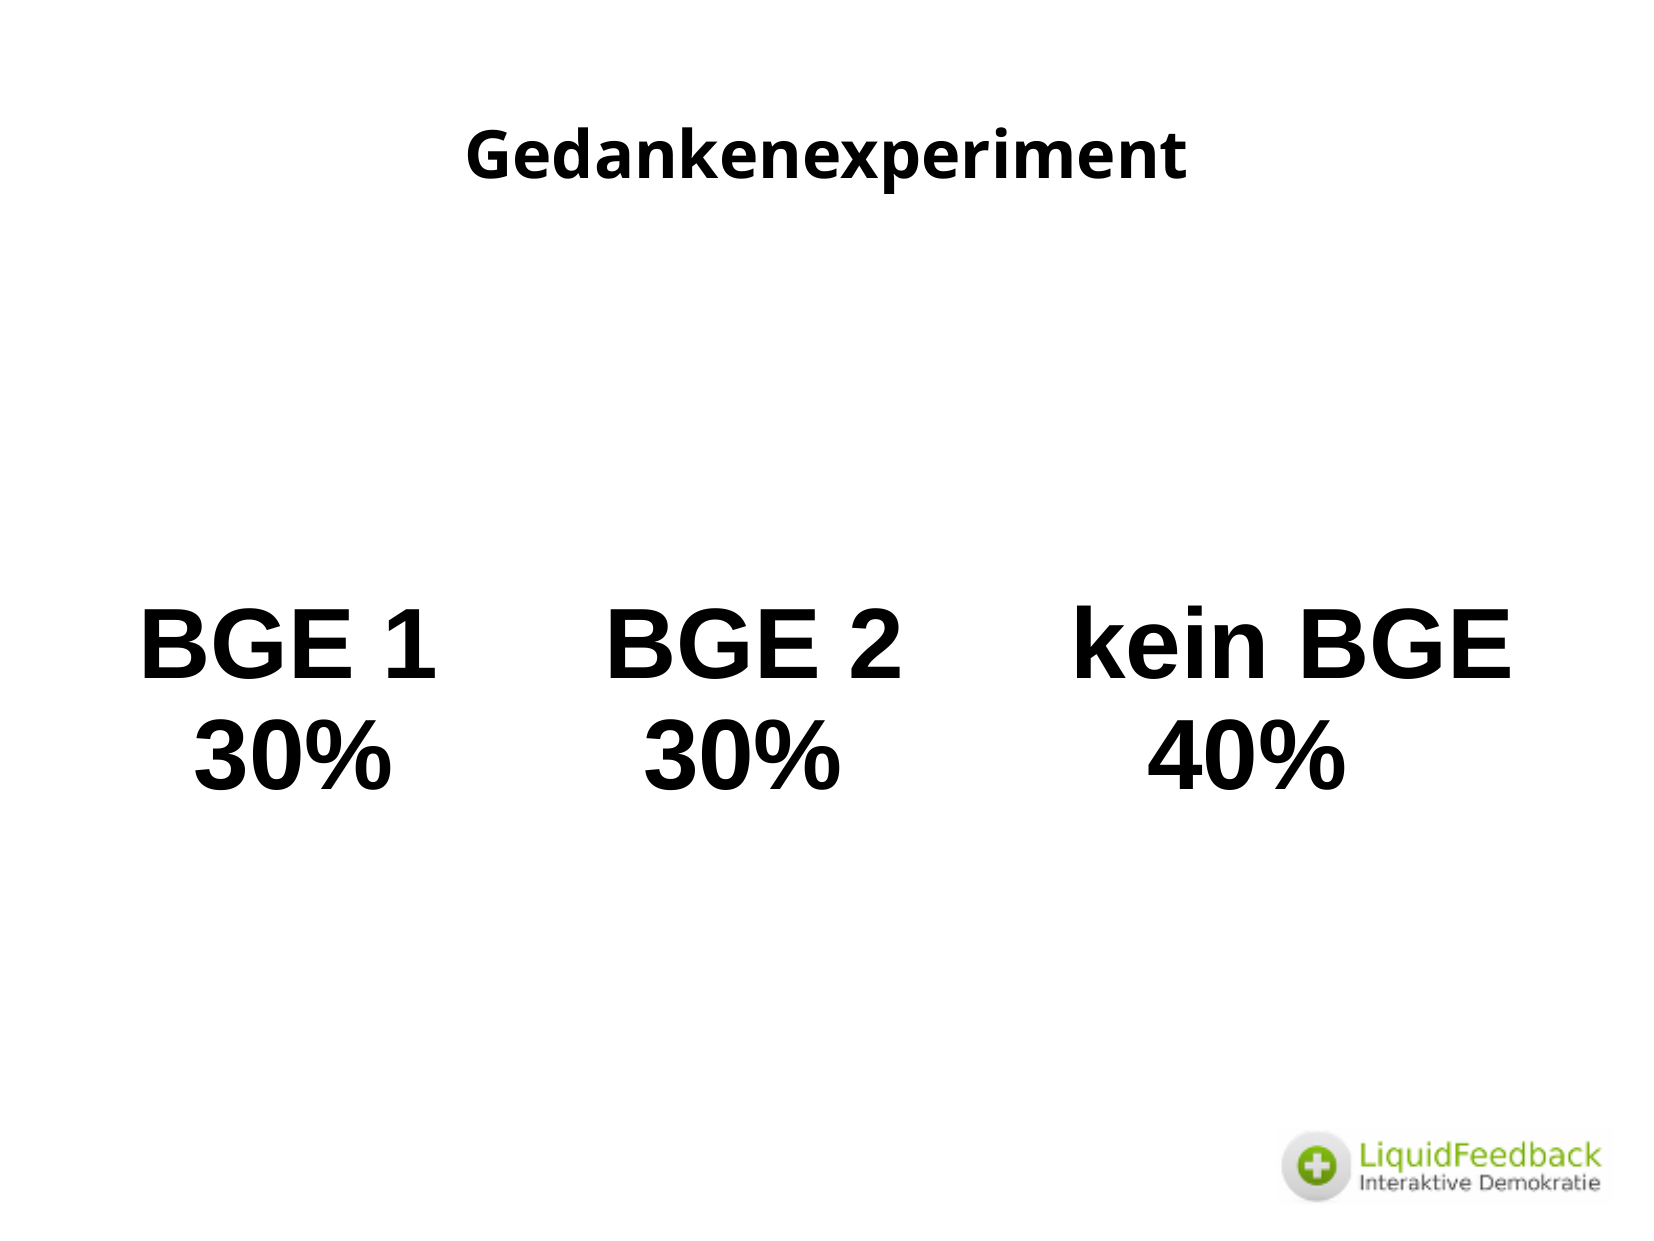

# Gedankenexperiment
BGE 1 BGE 2 kein BGE
 30% 30% 40%